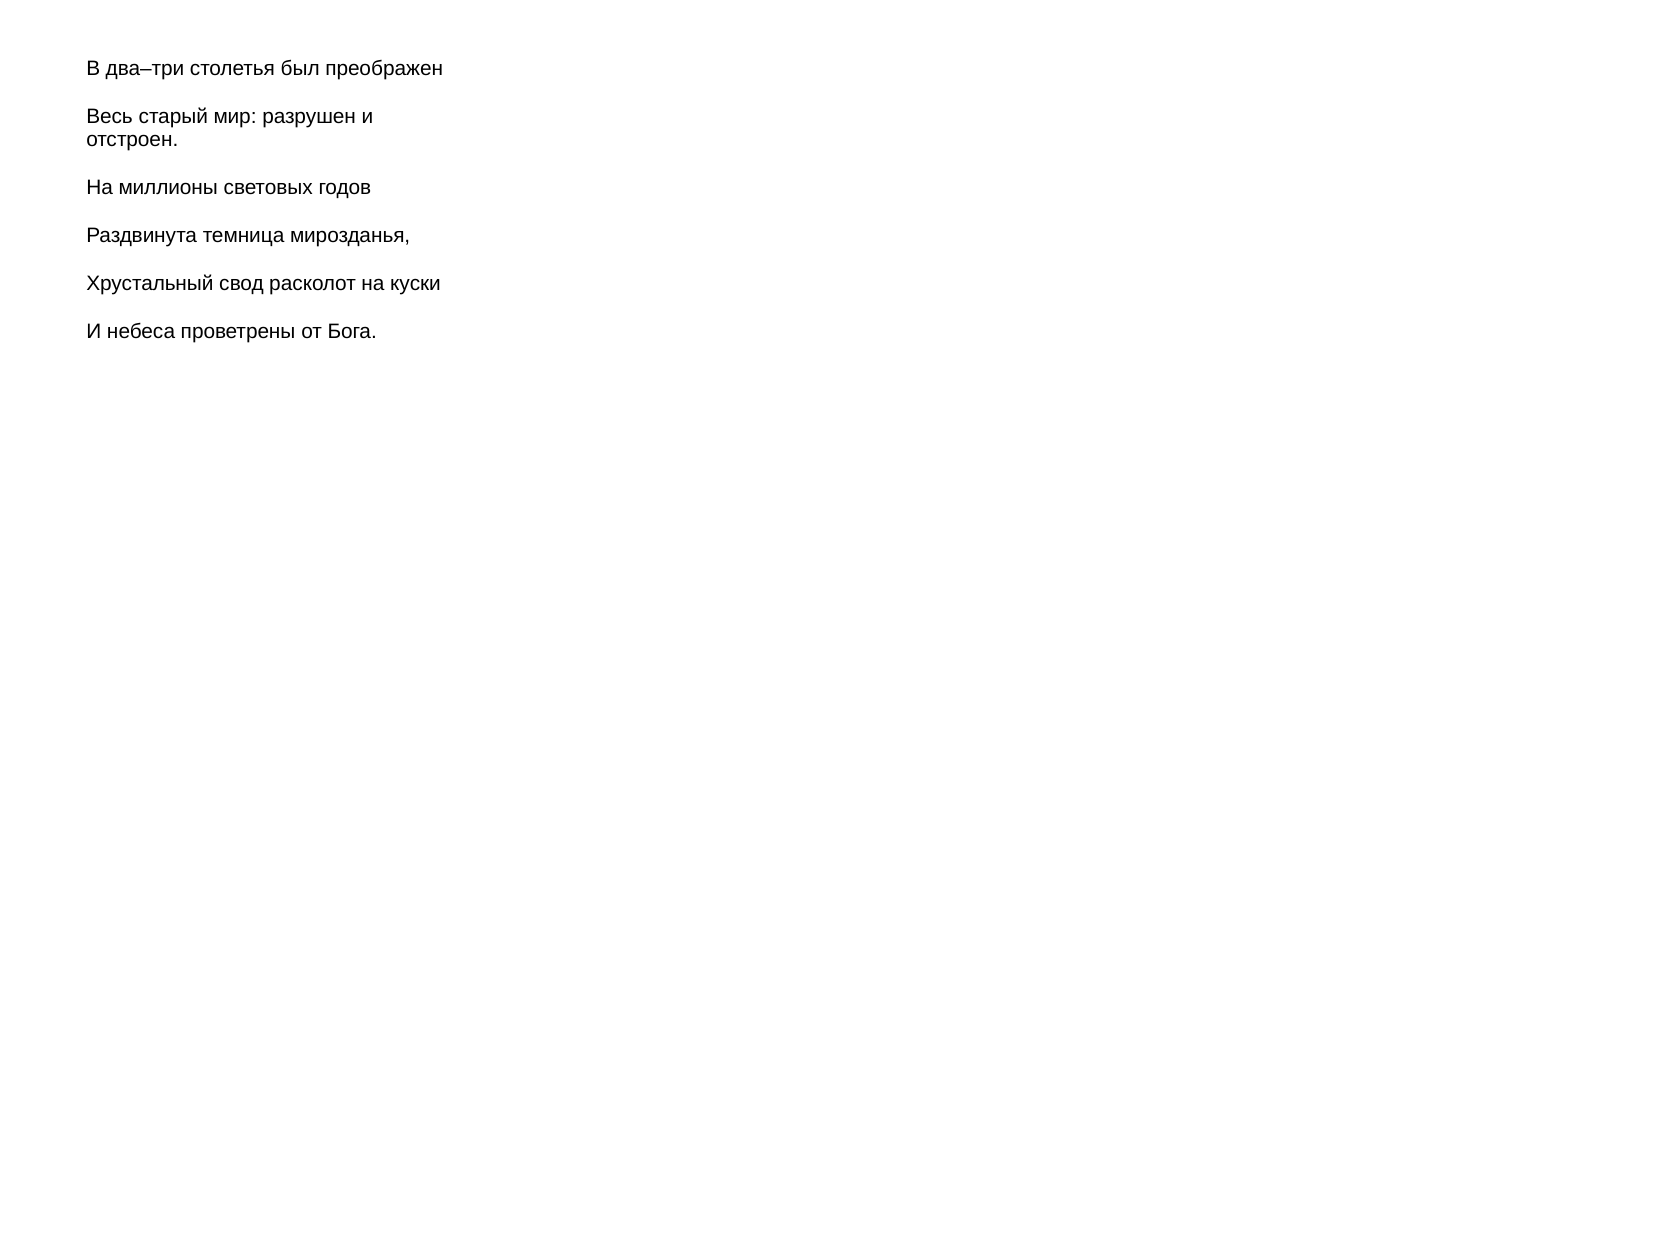

В два–три столетья был преображен
Весь старый мир: разрушен и отстроен.
На миллионы световых годов
Раздвинута темница мирозданья,
Хрустальный свод расколот на куски
И небеса проветрены от Бога.